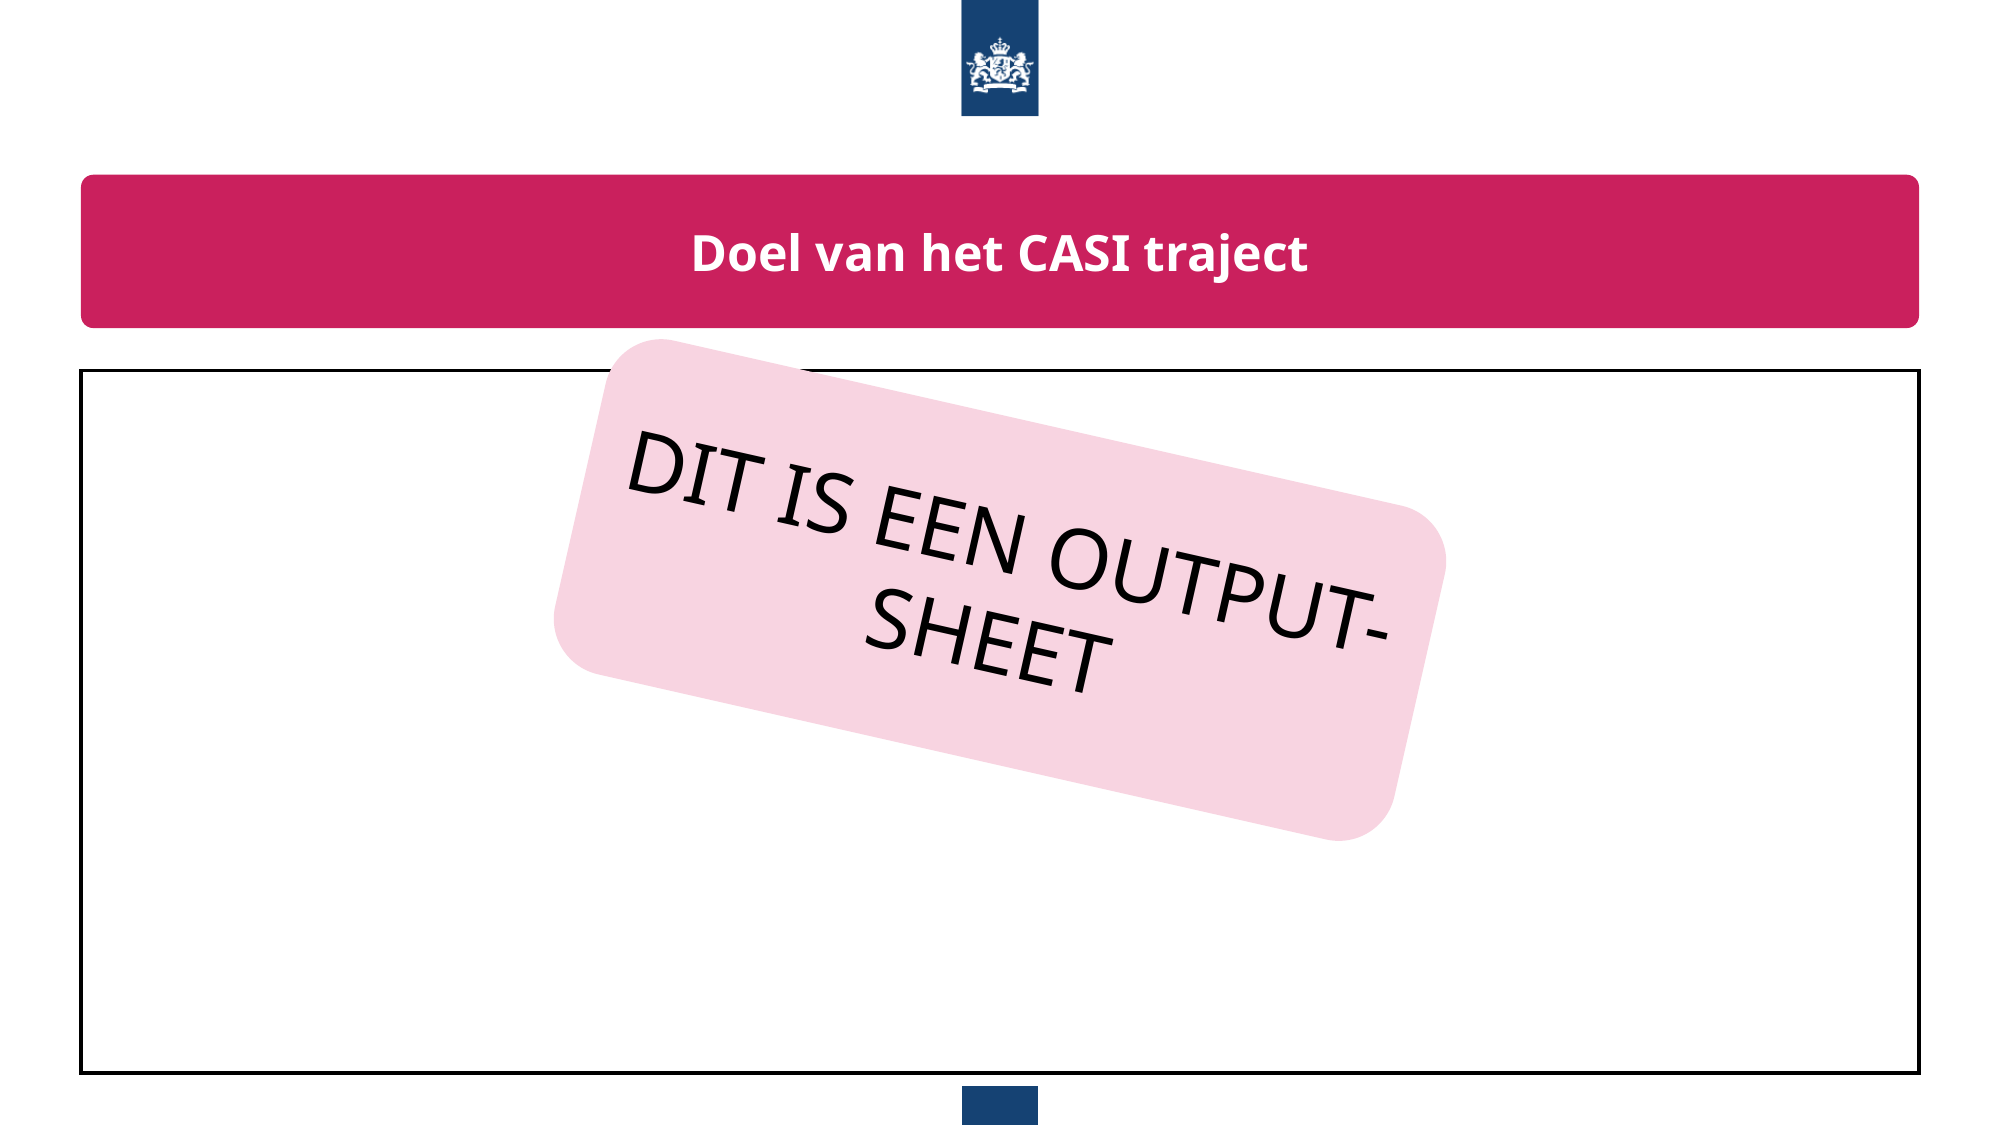

Doel van het CASI traject
DIT IS EEN OUTPUT-SHEET